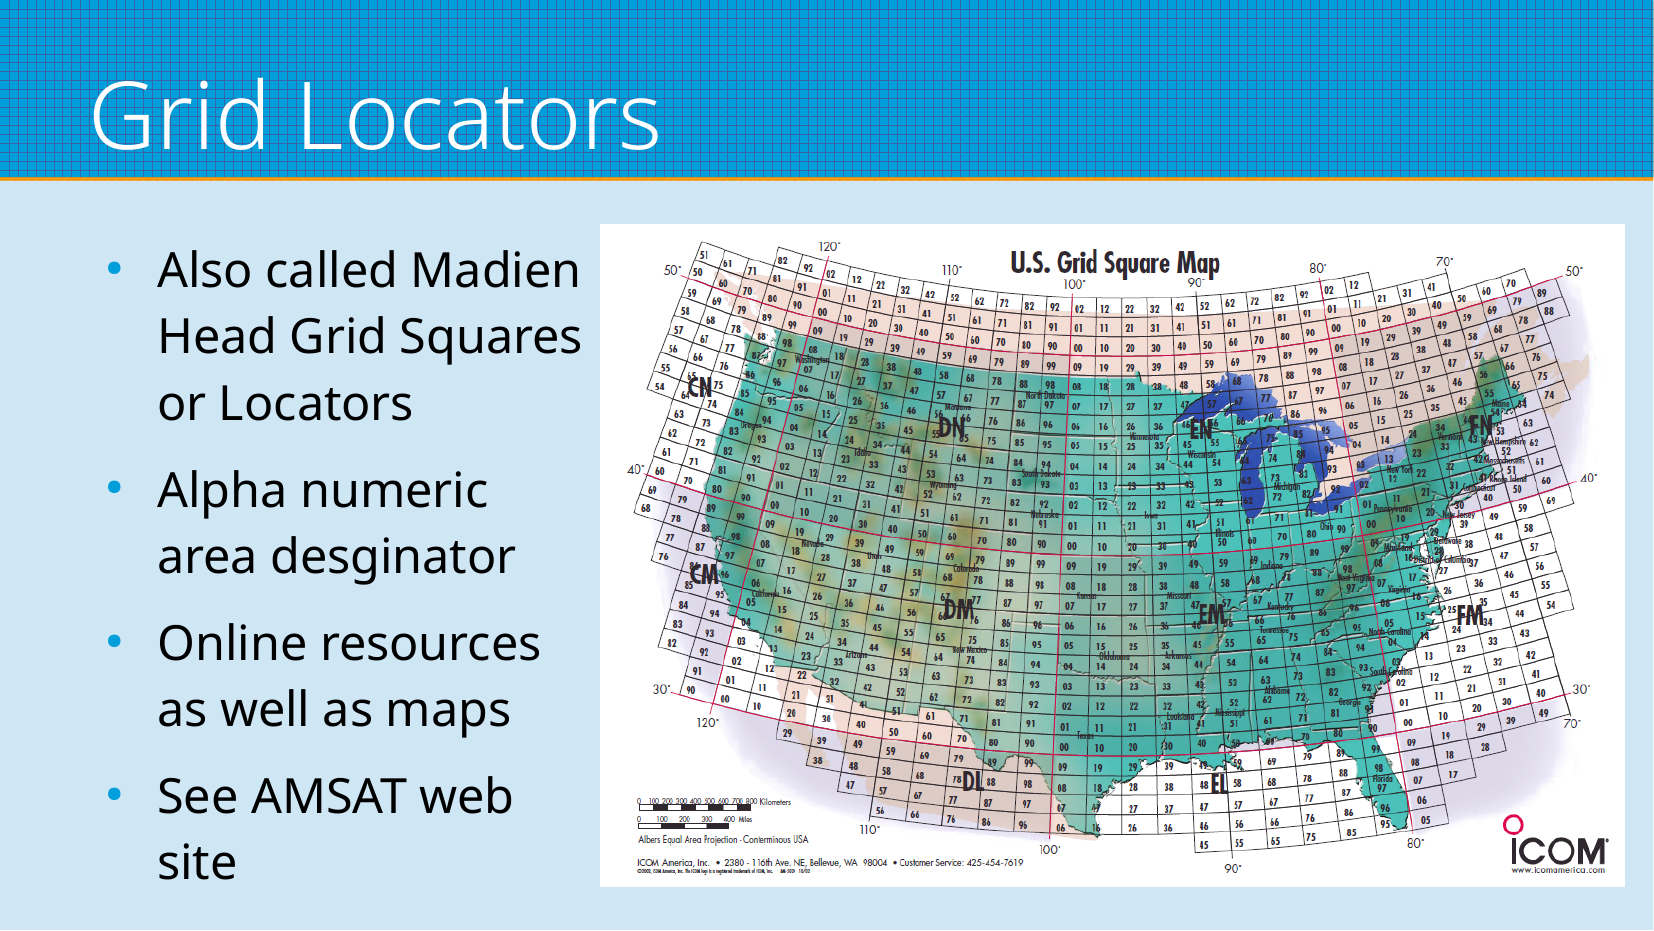

# Grid Locators
Also called Madien Head Grid Squares or Locators
Alpha numeric area desginator
Online resources as well as maps
See AMSAT web site